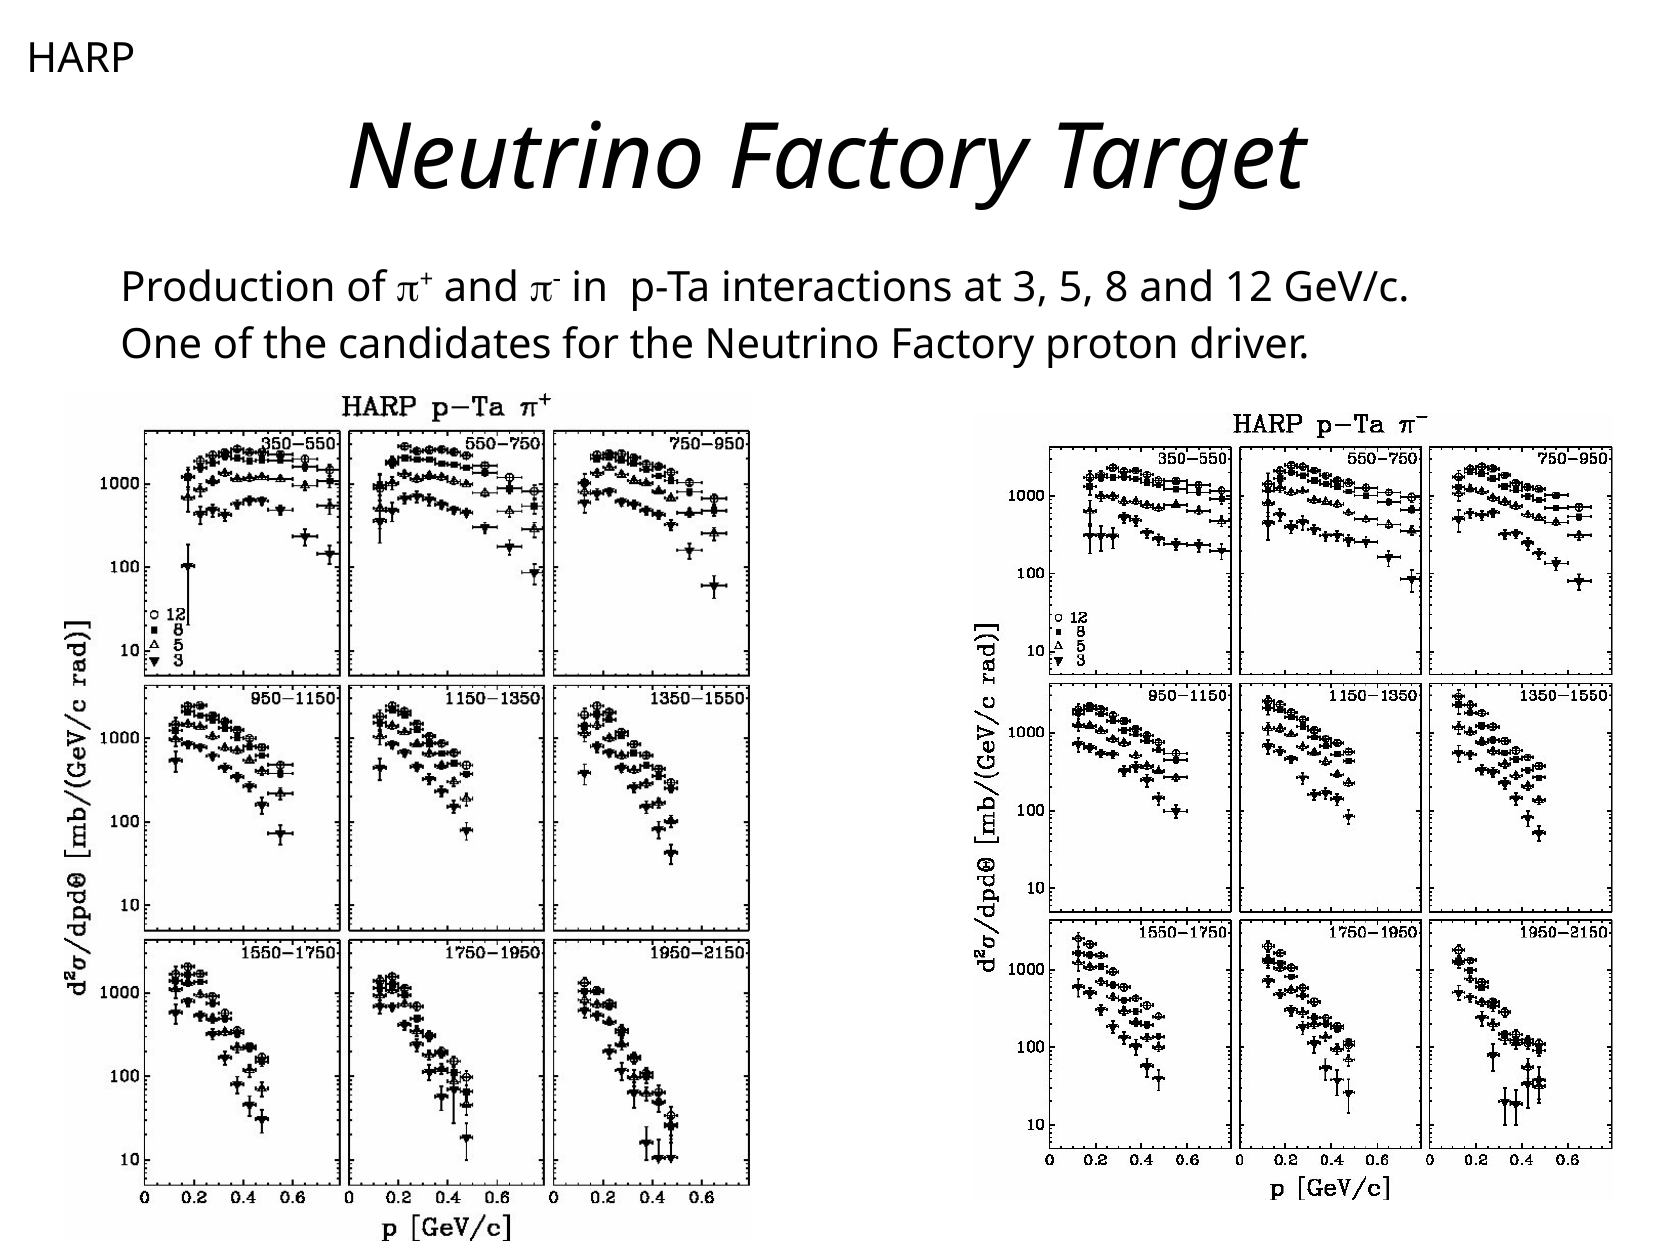

HARP
# Neutrino Factory Target
Production of p+ and p- in p-Ta interactions at 3, 5, 8 and 12 GeV/c.
One of the candidates for the Neutrino Factory proton driver.
59